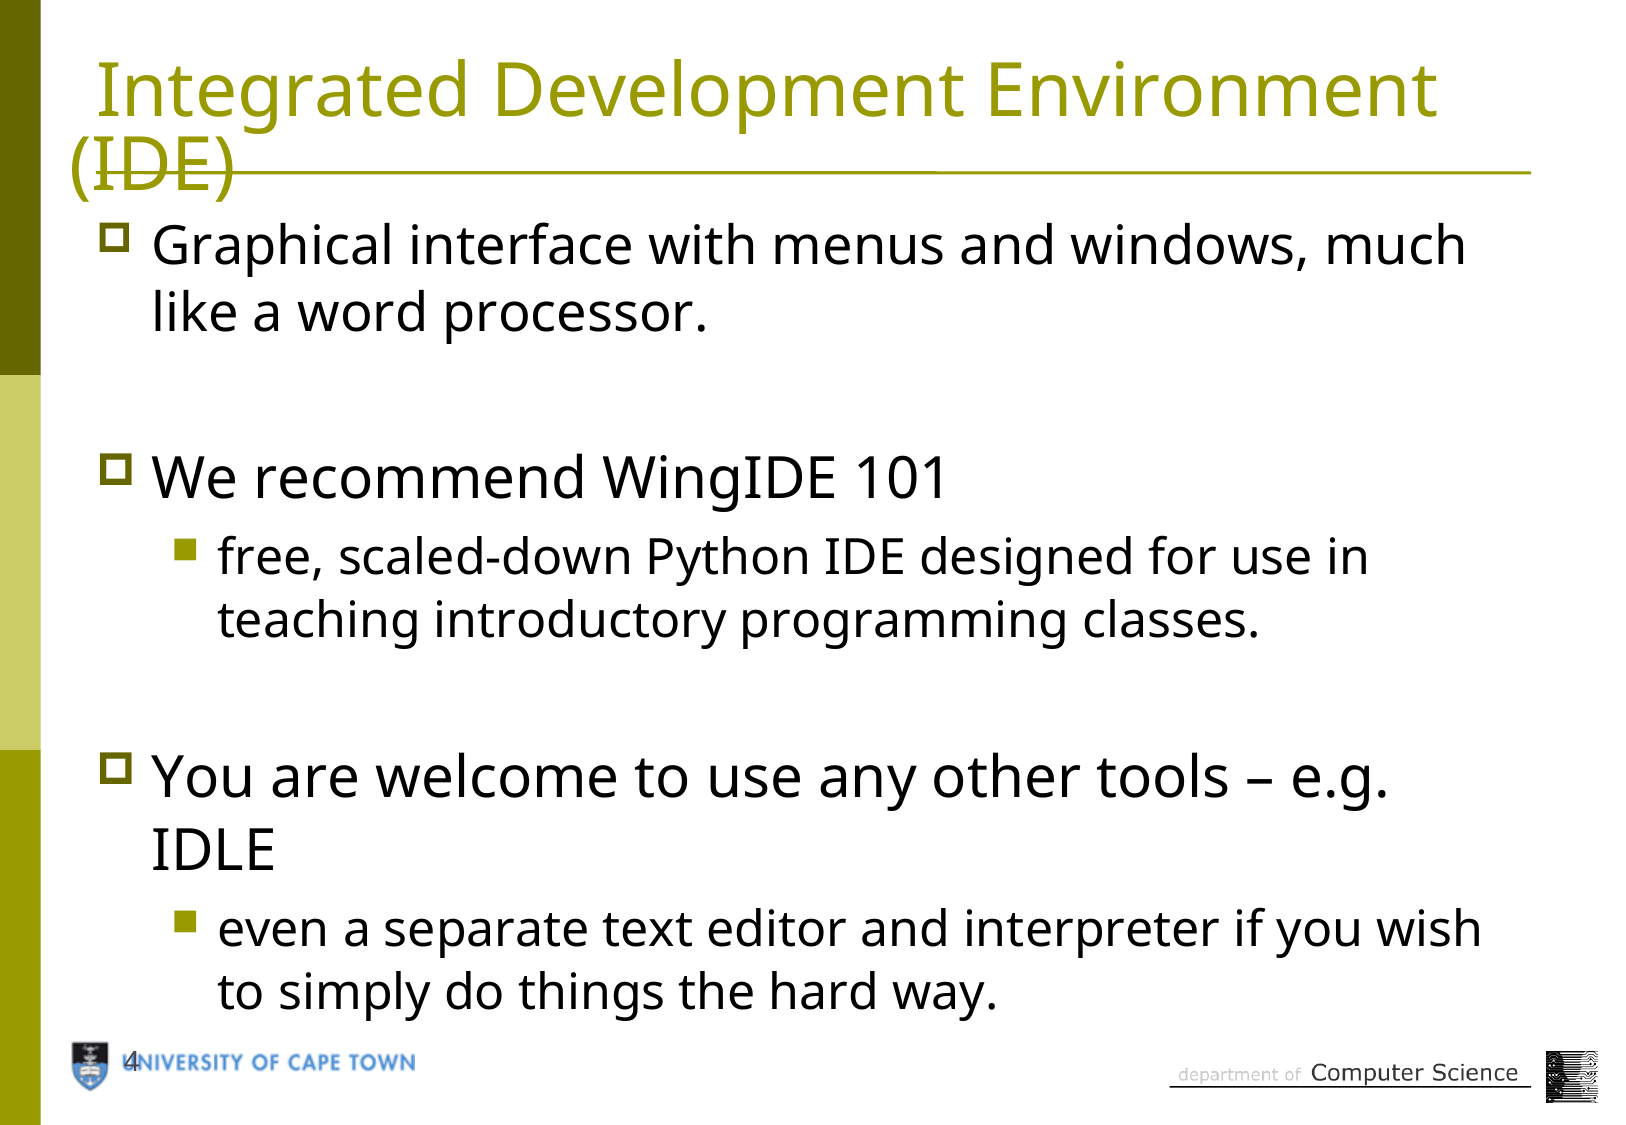

# Integrated Development Environment (IDE)
Graphical interface with menus and windows, much like a word processor.
We recommend WingIDE 101
free, scaled-down Python IDE designed for use in teaching introductory programming classes.
You are welcome to use any other tools – e.g. IDLE
even a separate text editor and interpreter if you wish to simply do things the hard way.